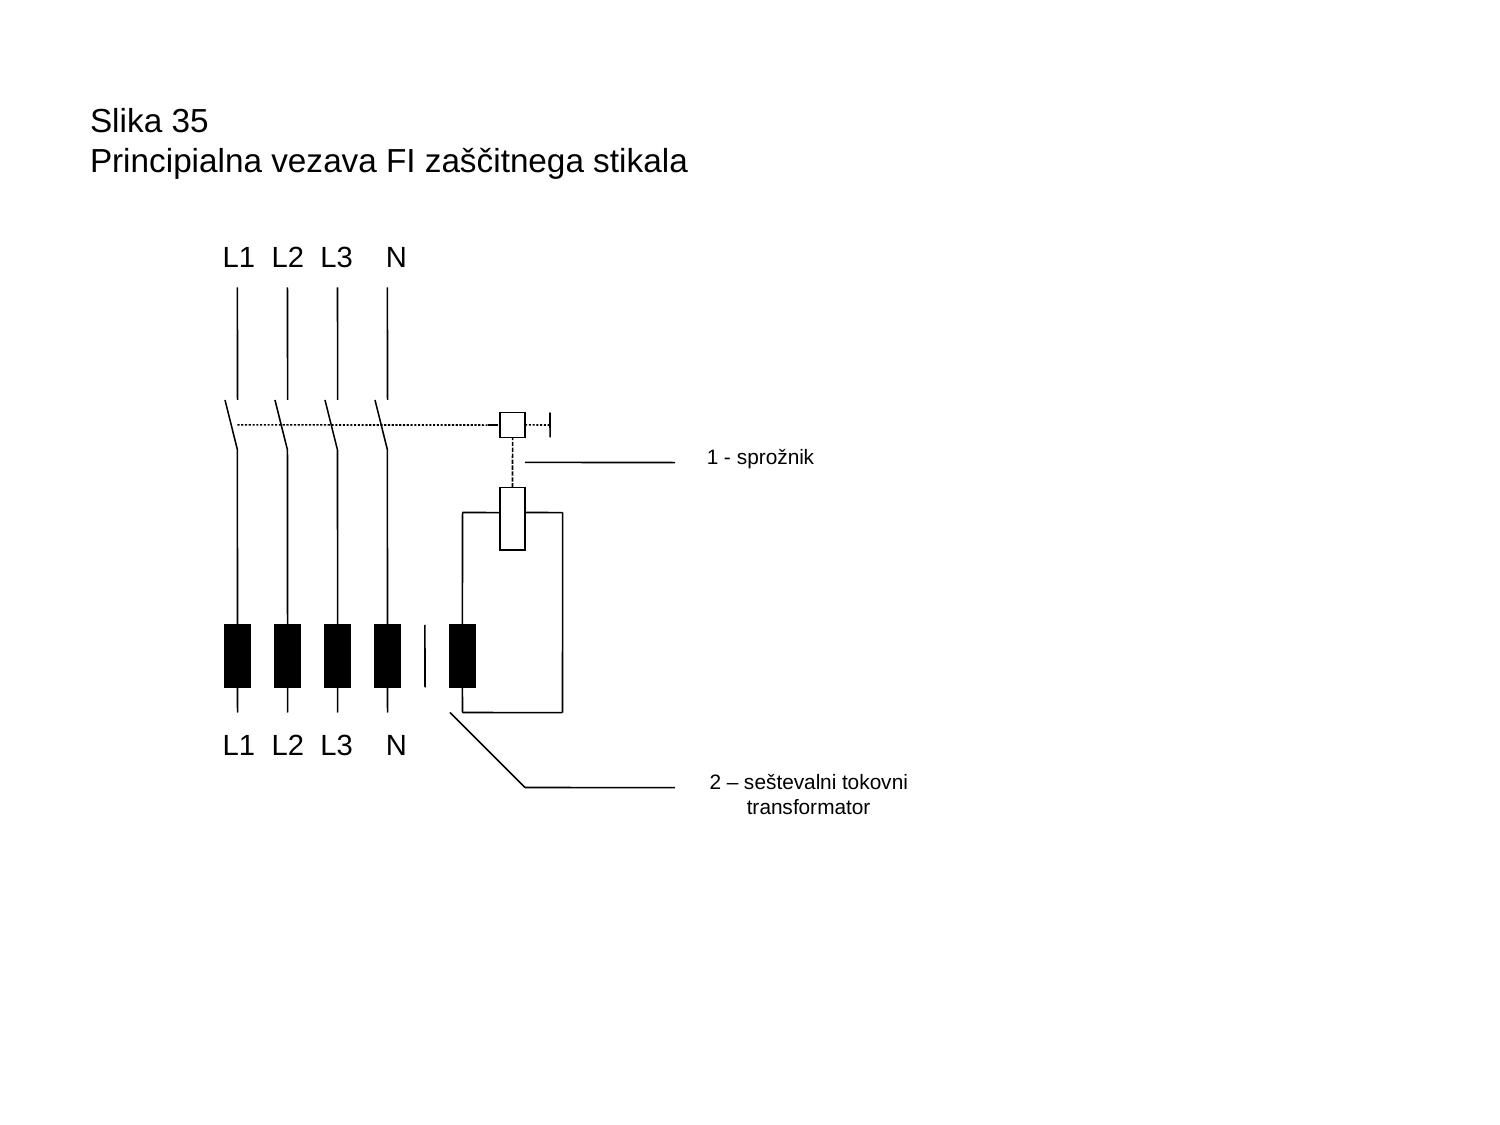

# Slika 35 Principialna vezava FI zaščitnega stikala
 L1 L2 L3 N
 1 - sprožnik
 L1 L2 L3 N
 2 – seštevalni tokovni
 transformator